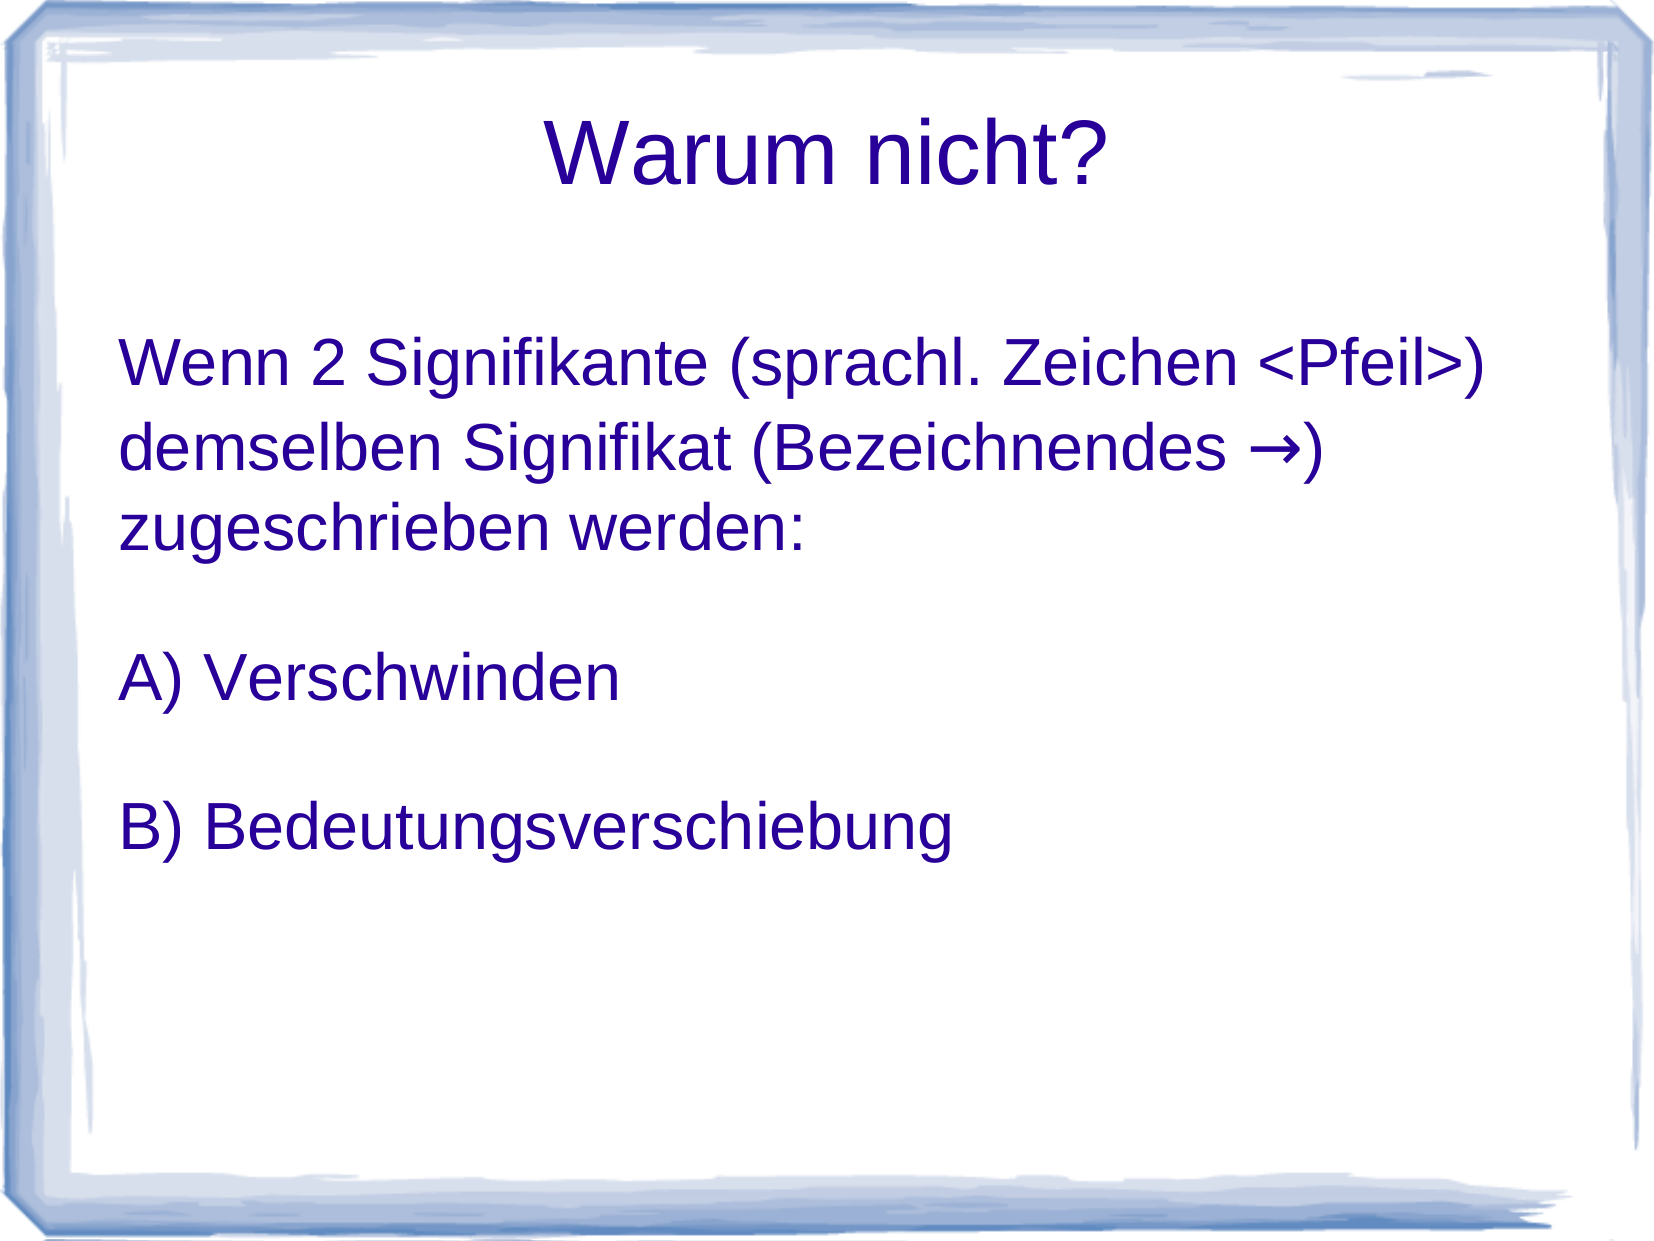

# Warum nicht?
Wenn 2 Signifikante (sprachl. Zeichen <Pfeil>) demselben Signifikat (Bezeichnendes →) zugeschrieben werden:
A) Verschwinden
B) Bedeutungsverschiebung